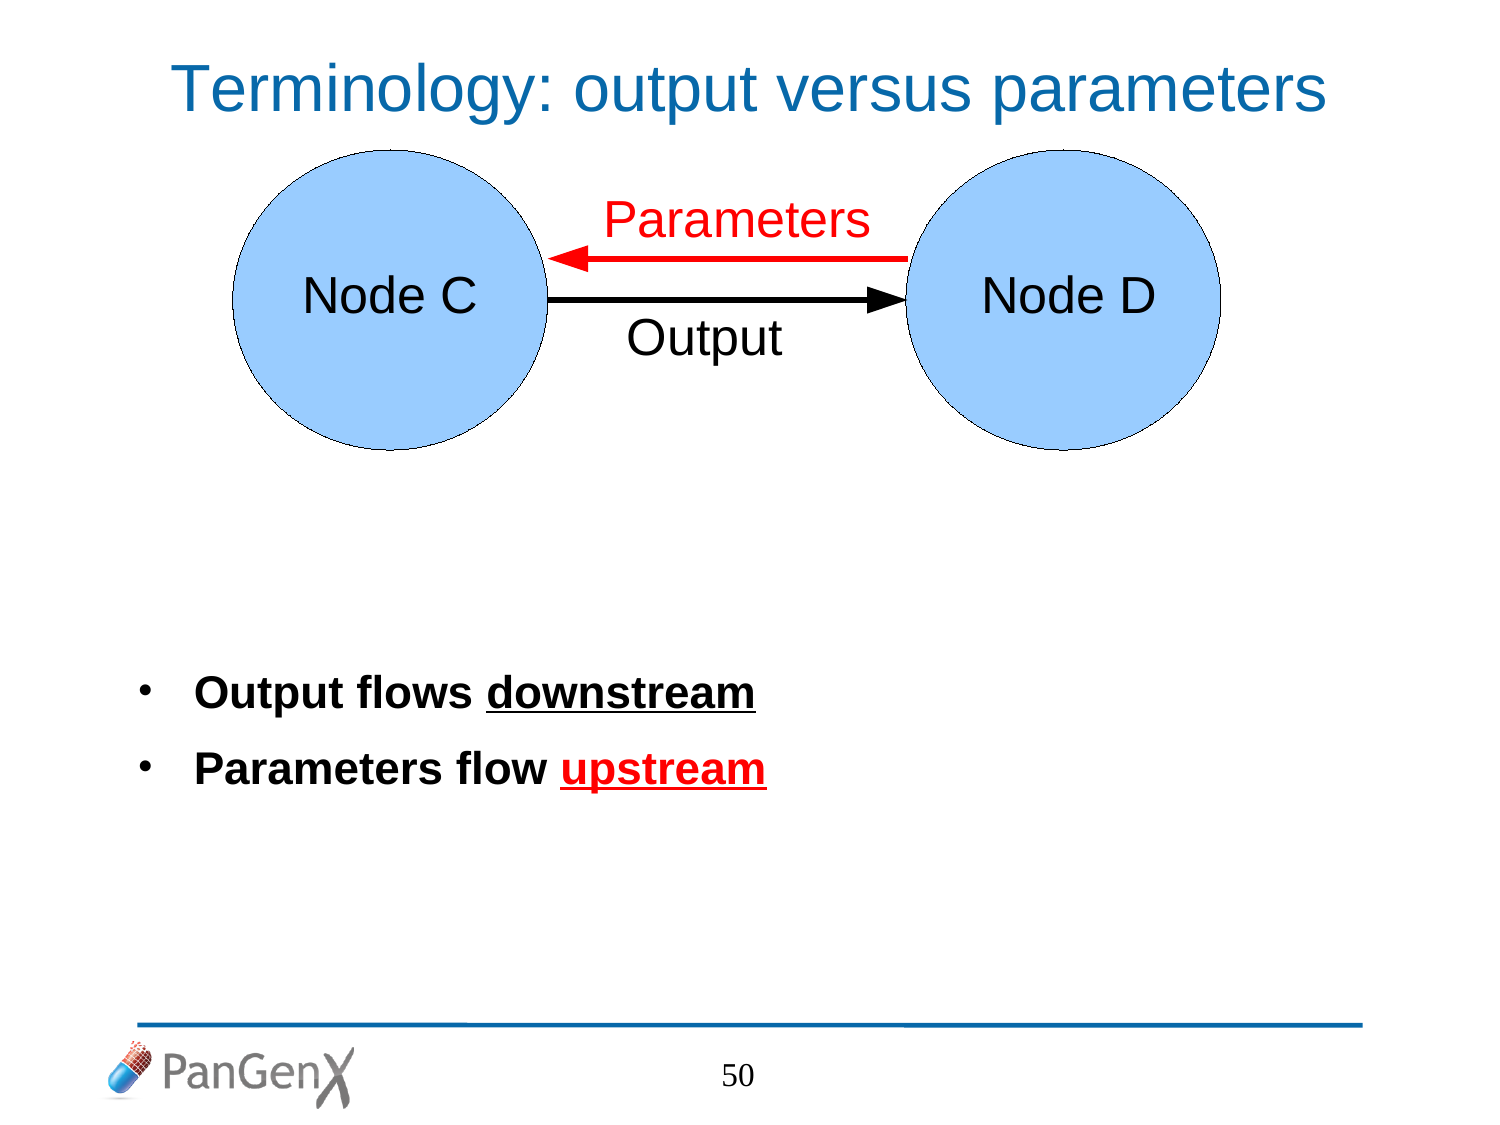

# Terminology: output versus parameters
Parameters
Node C
Node D
Output
Output flows downstream
Parameters flow upstream
50